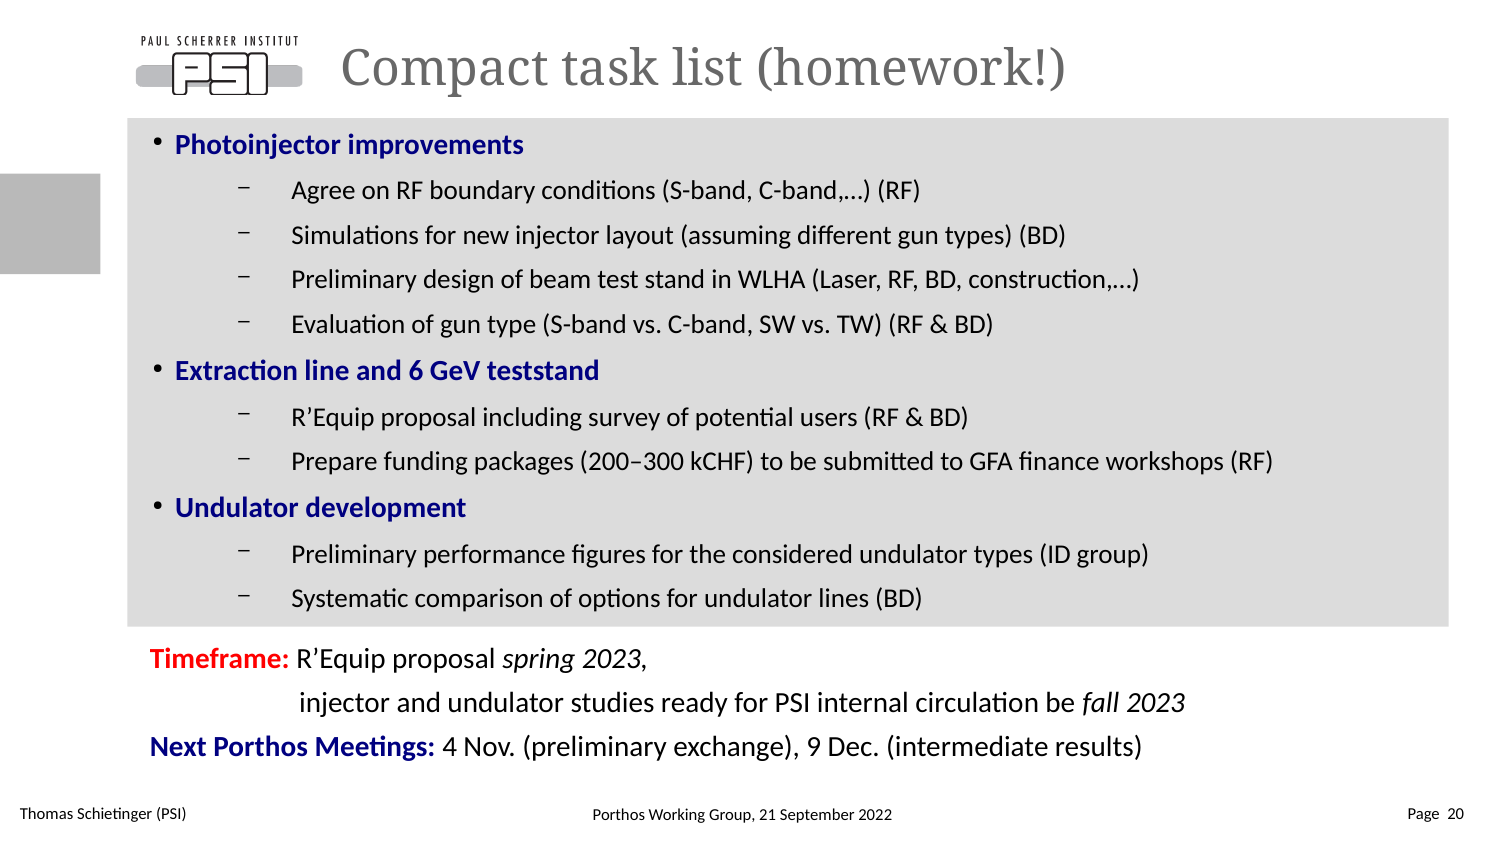

# Compact task list (homework!)
Photoinjector improvements
Agree on RF boundary conditions (S-band, C-band,…) (RF)
Simulations for new injector layout (assuming different gun types) (BD)
Preliminary design of beam test stand in WLHA (Laser, RF, BD, construction,…)
Evaluation of gun type (S-band vs. C-band, SW vs. TW) (RF & BD)
Extraction line and 6 GeV teststand
R’Equip proposal including survey of potential users (RF & BD)
Prepare funding packages (200–300 kCHF) to be submitted to GFA finance workshops (RF)
Undulator development
Preliminary performance figures for the considered undulator types (ID group)
Systematic comparison of options for undulator lines (BD)
Timeframe: R’Equip proposal spring 2023,
 injector and undulator studies ready for PSI internal circulation be fall 2023
Next Porthos Meetings: 4 Nov. (preliminary exchange), 9 Dec. (intermediate results)